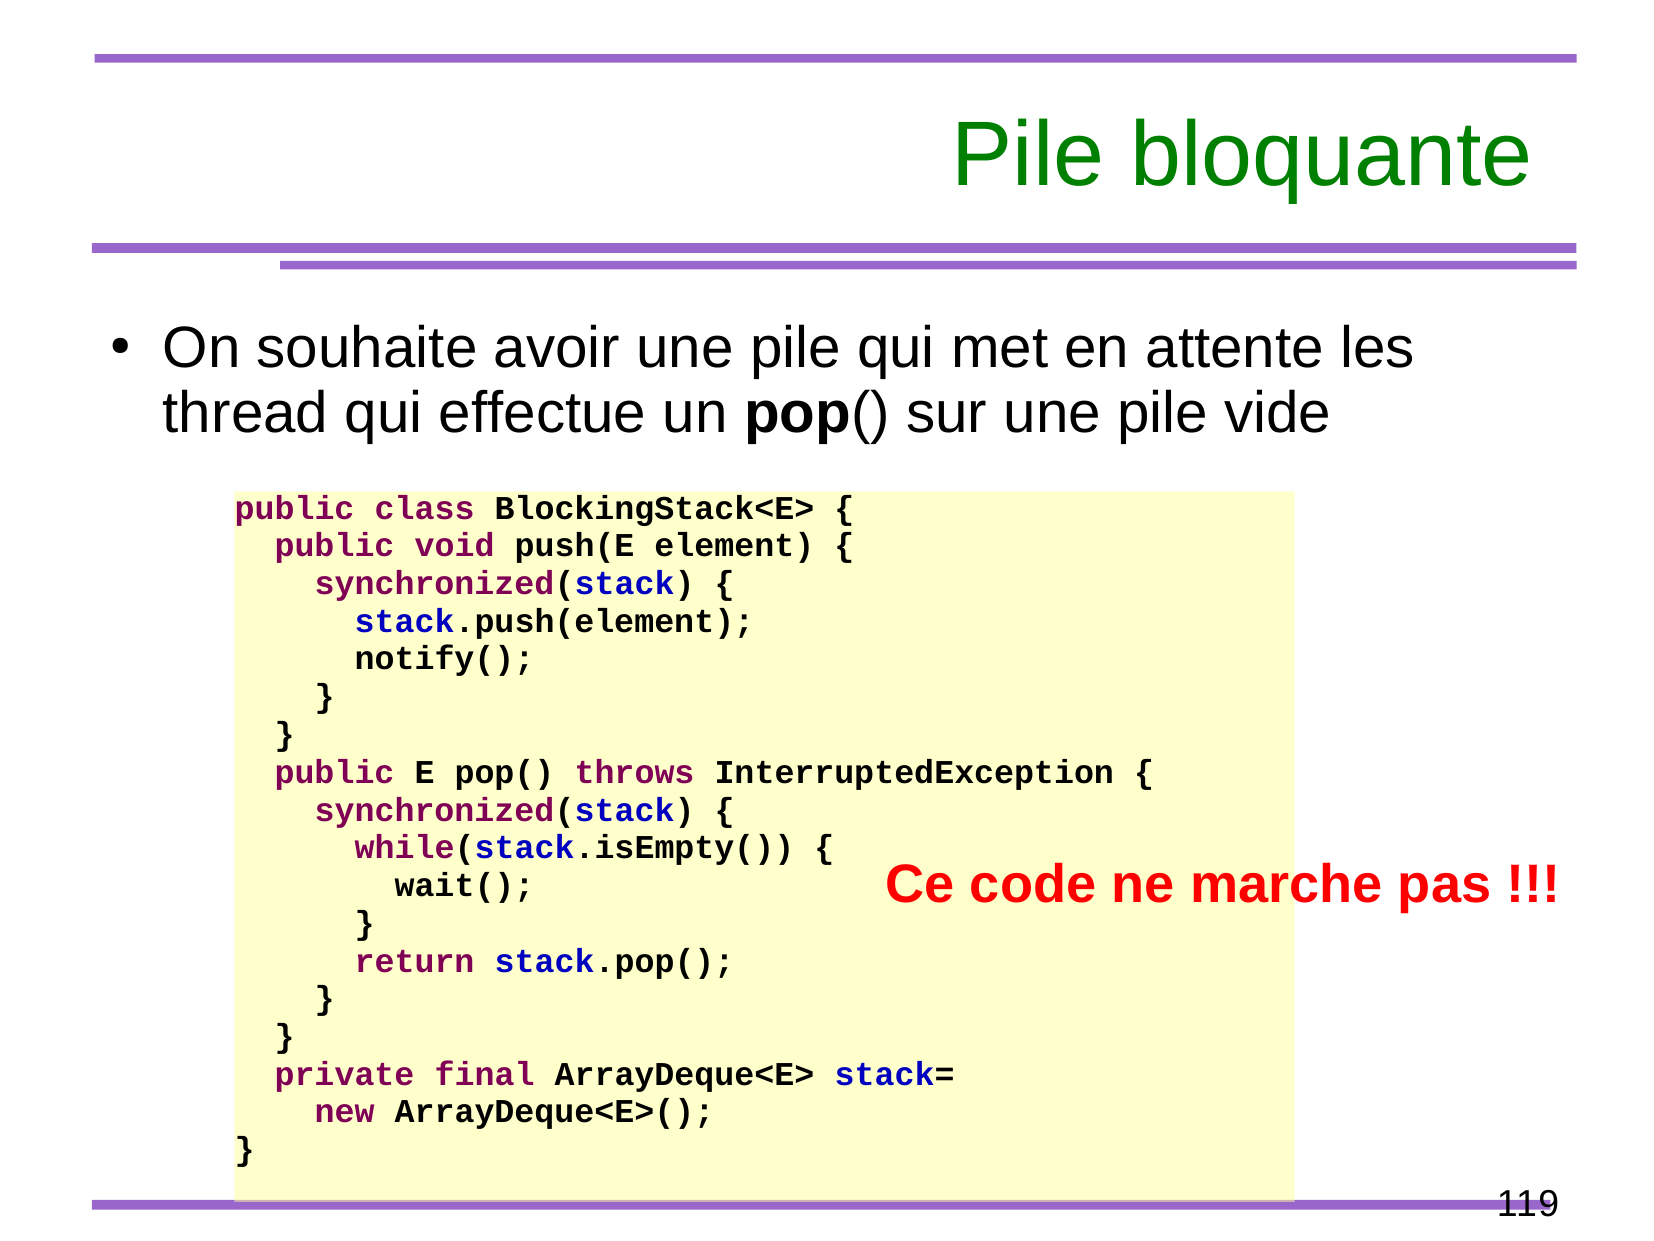

# Pile bloquante
On souhaite avoir une pile qui met en attente les thread qui effectue un pop() sur une pile vide
public class BlockingStack<E> {
 public void push(E element) {
 synchronized(stack) {
 stack.push(element);
 notify();
 }
 }
 public E pop() throws InterruptedException {
 synchronized(stack) {
 while(stack.isEmpty()) {
 wait();
 }
 return stack.pop();
 }
 }
 private final ArrayDeque<E> stack=
 new ArrayDeque<E>();
}
Ce code ne marche pas !!!